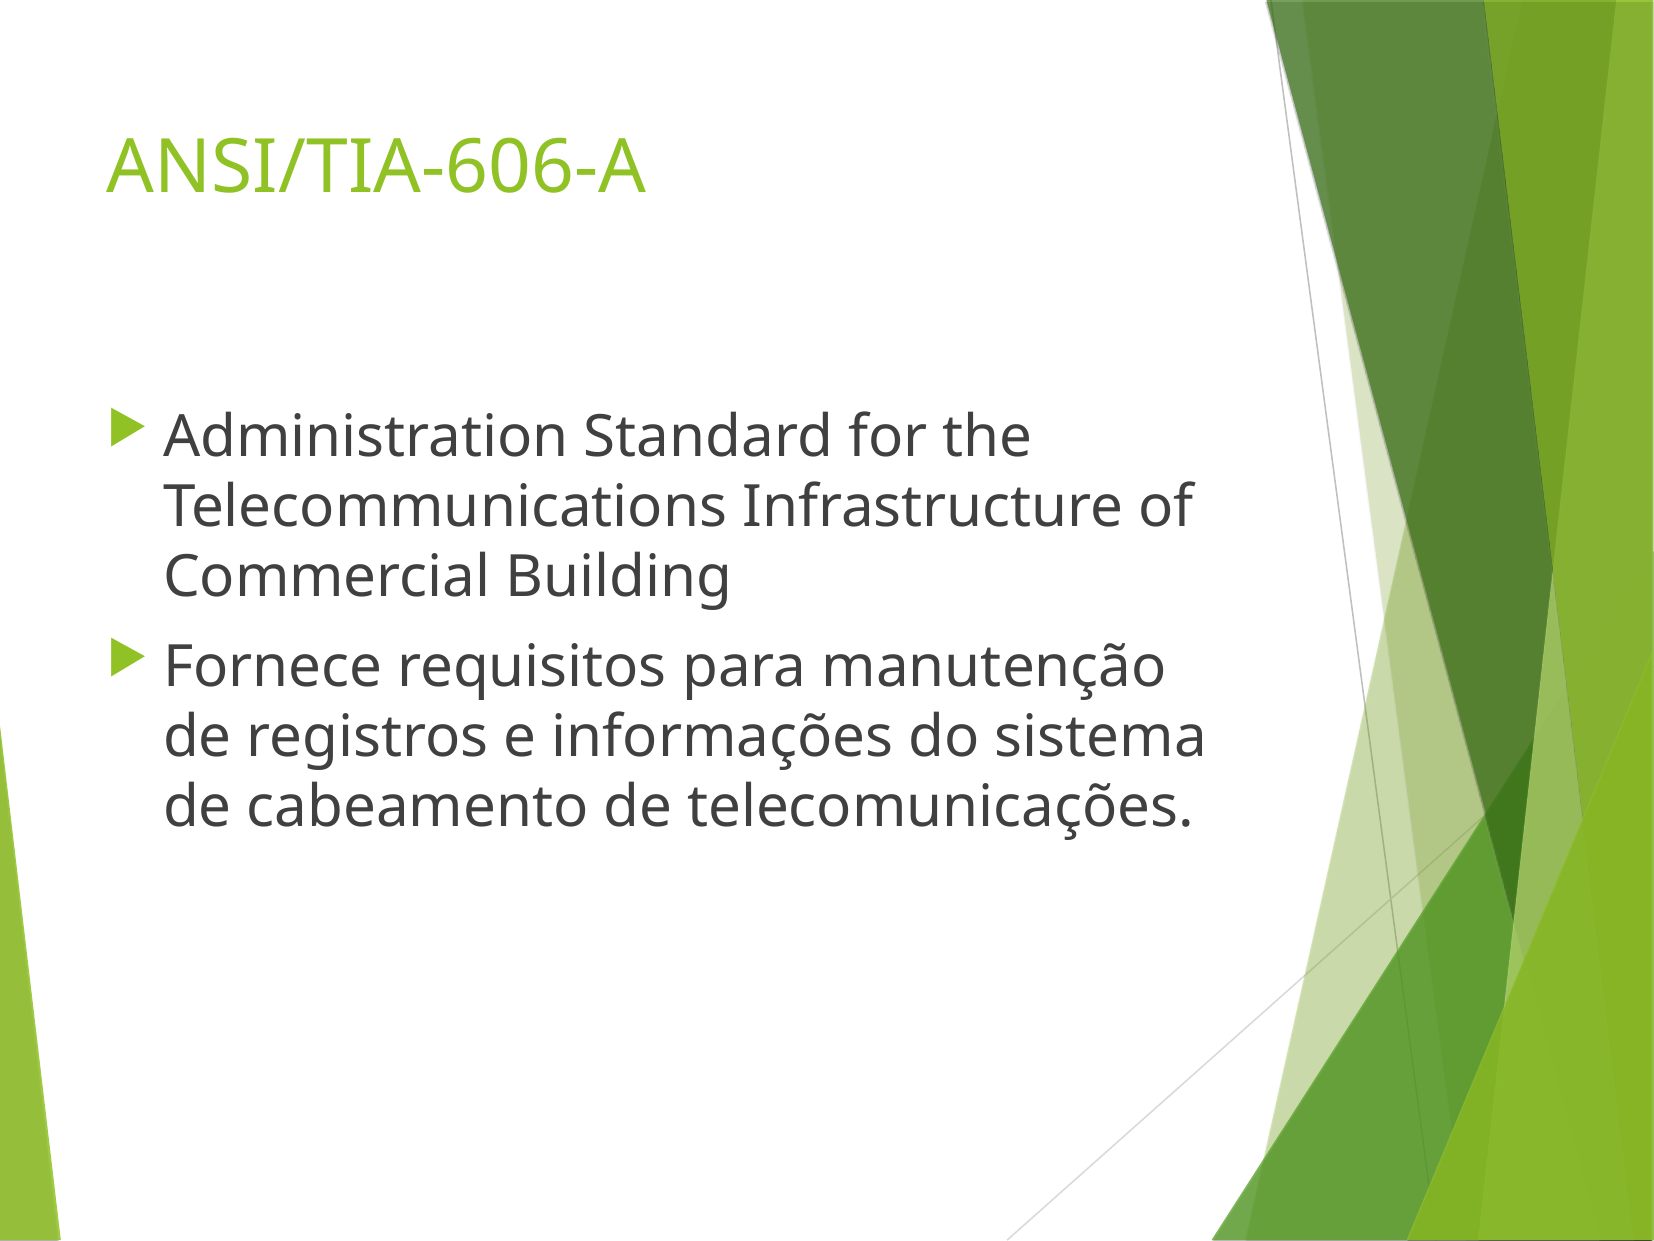

# ANSI/TIA-606-A
Administration Standard for the Telecommunications Infrastructure of Commercial Building
Fornece requisitos para manutenção de registros e informações do sistema de cabeamento de telecomunicações.